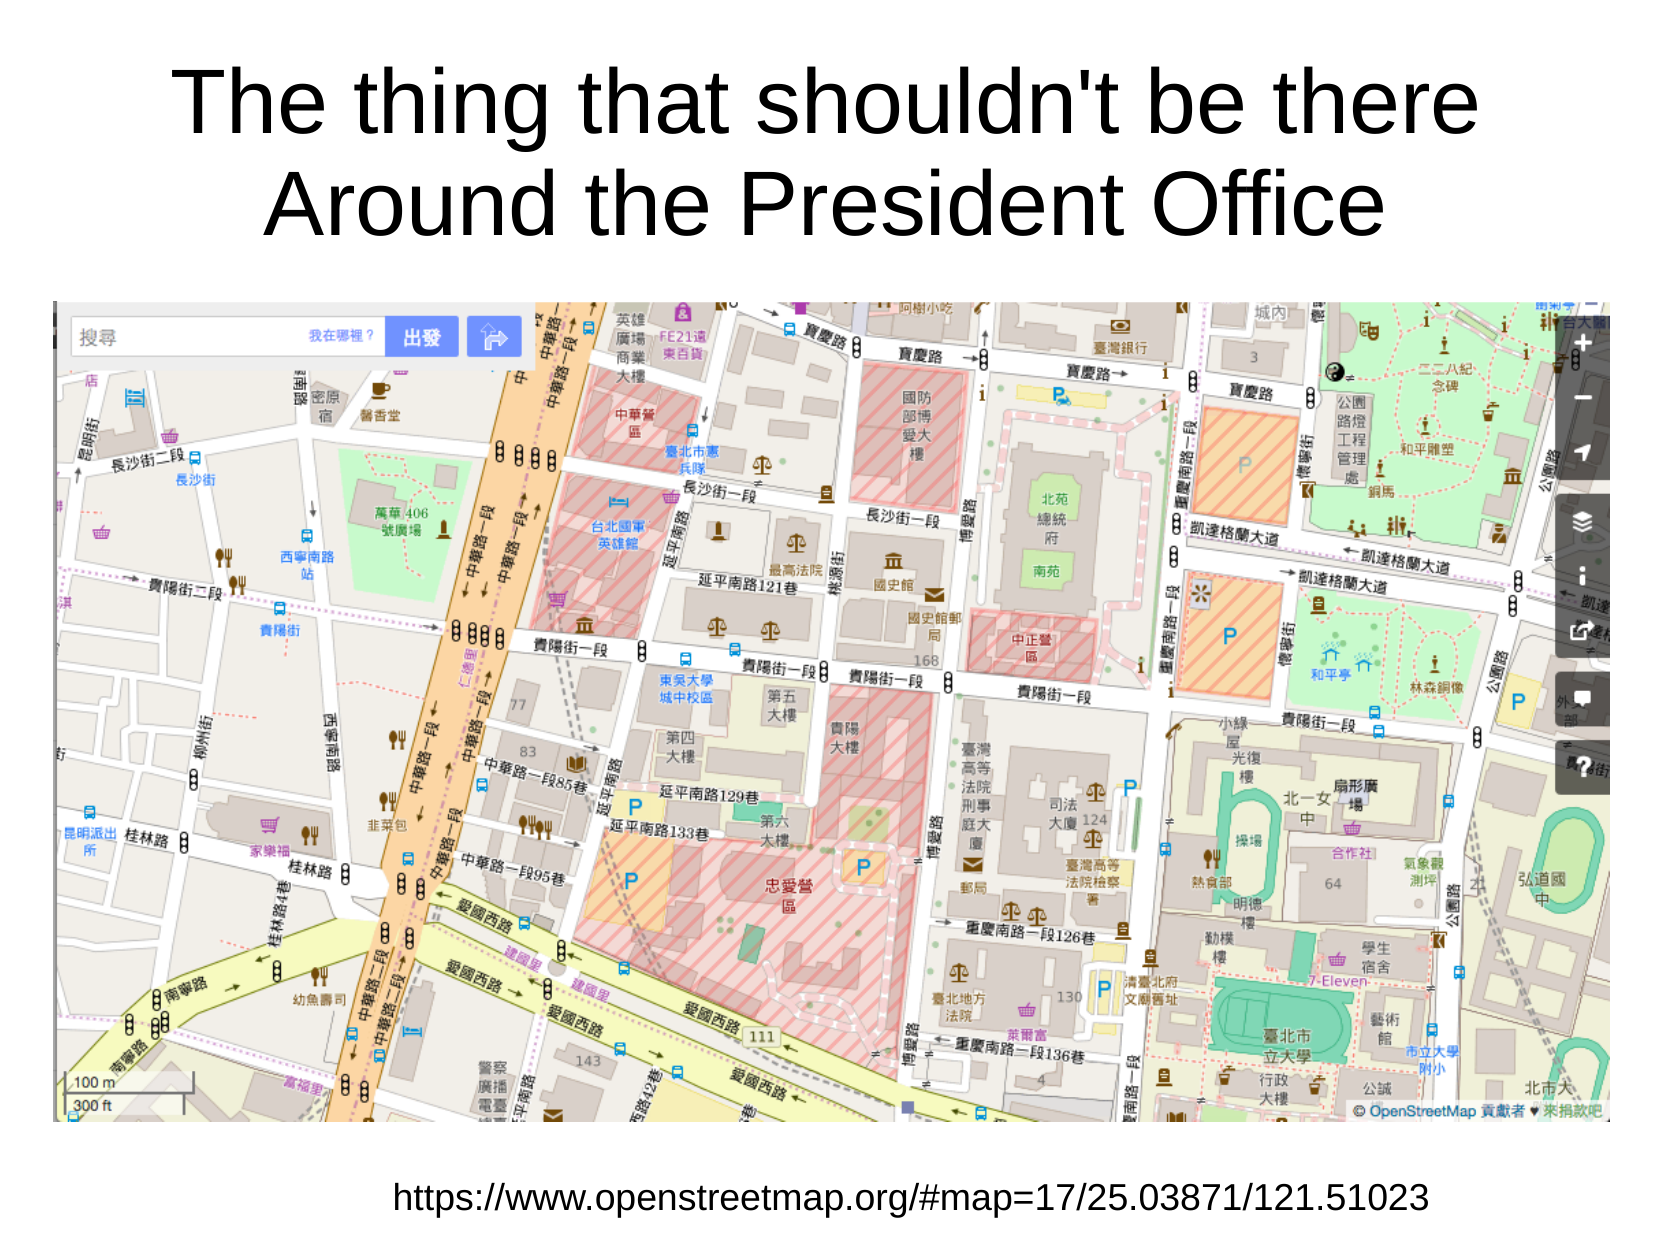

# The thing that shouldn't be there Around the President Office
https://www.openstreetmap.org/#map=17/25.03871/121.51023